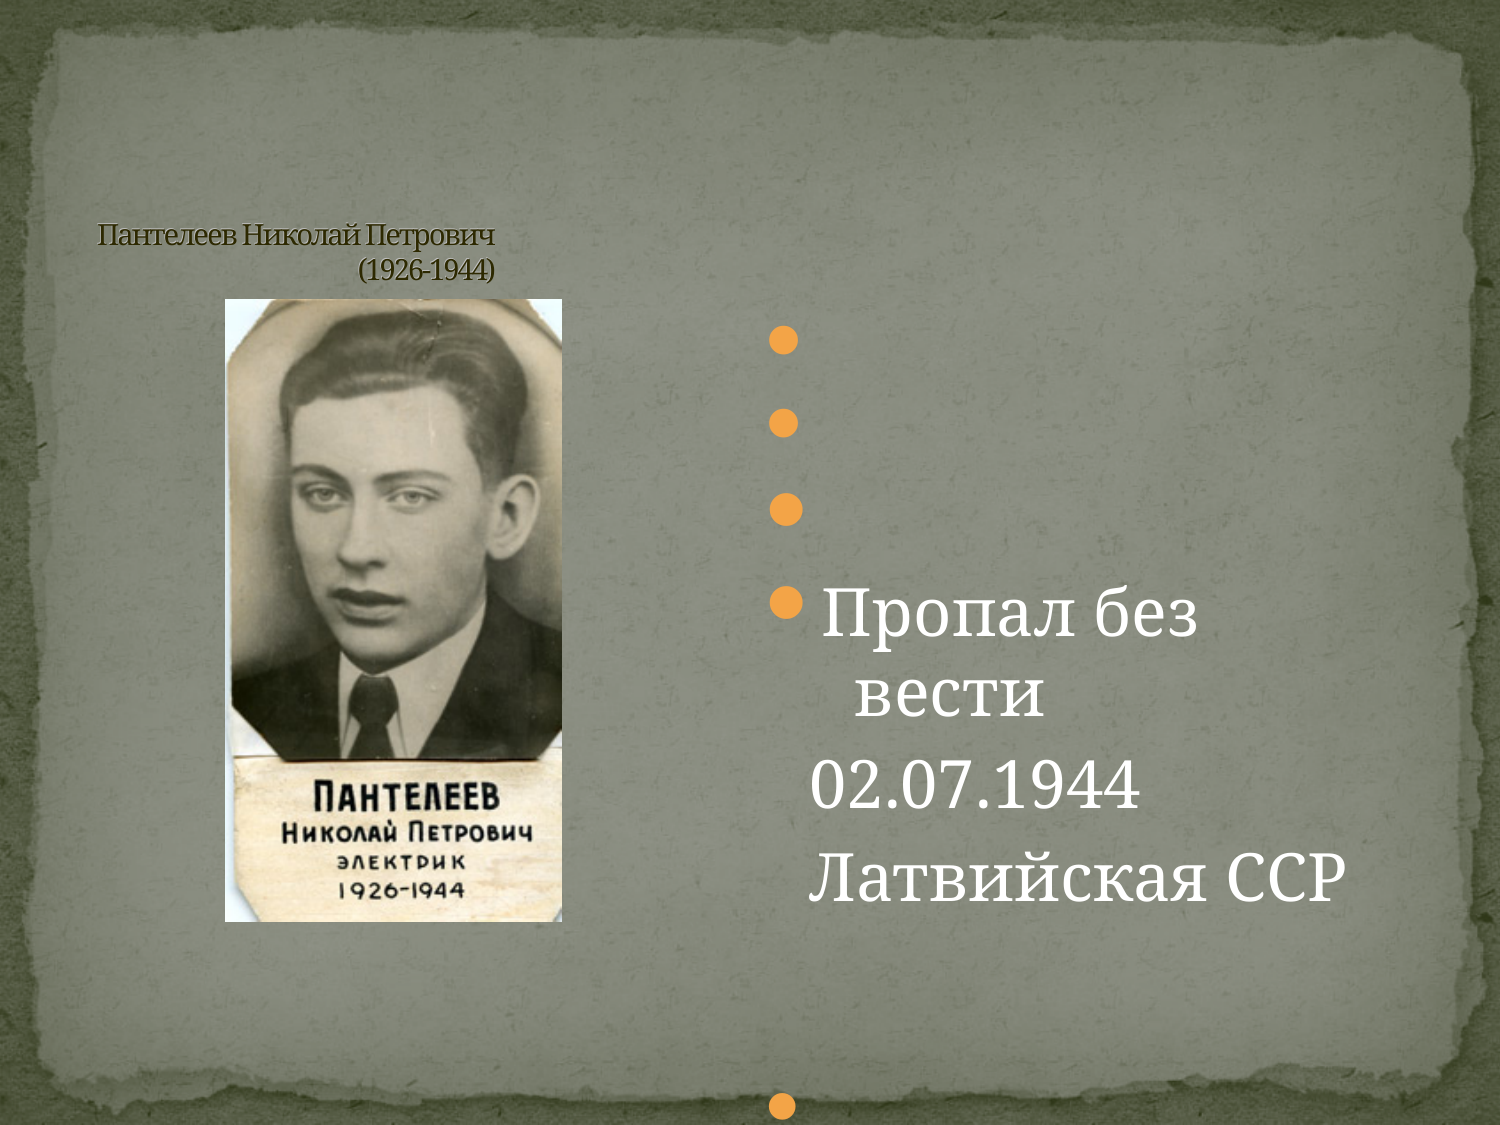

Пантелеев Николай Петрович
(1926-1944)
# Пропал без вести
02.07.1944
Латвийская ССР